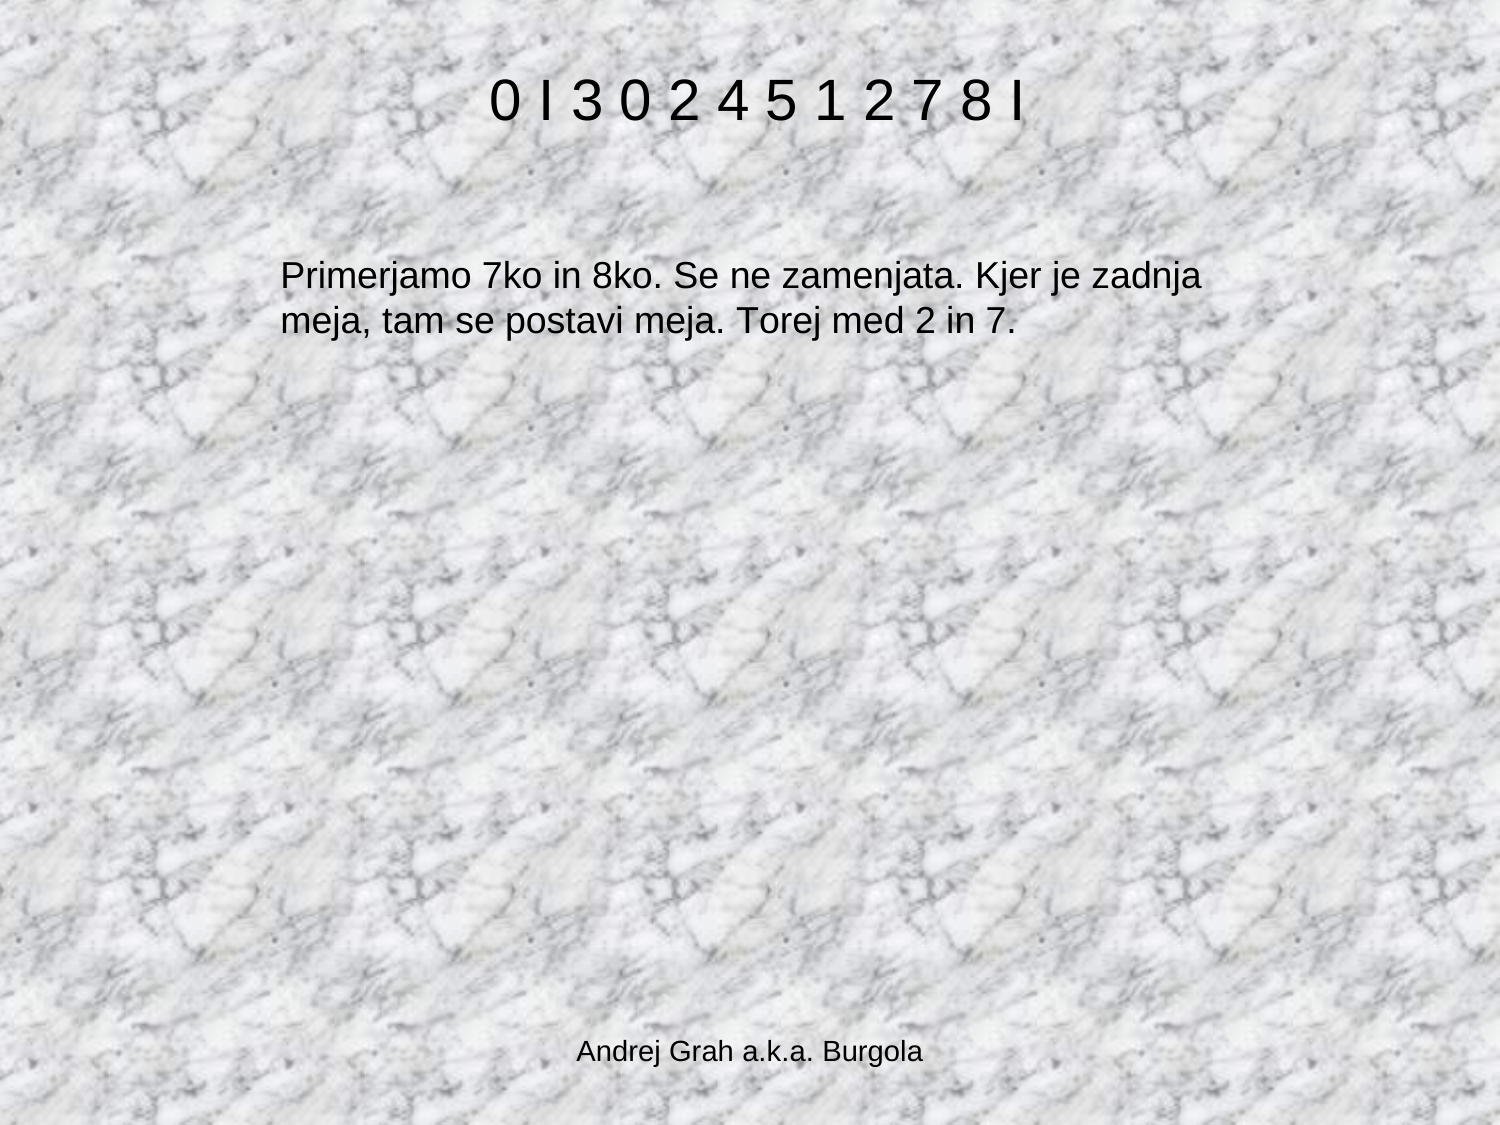

0 I 3 0 2 4 5 1 2 7 8 I
Primerjamo 7ko in 8ko. Se ne zamenjata. Kjer je zadnja meja, tam se postavi meja. Torej med 2 in 7.
Andrej Grah a.k.a. Burgola